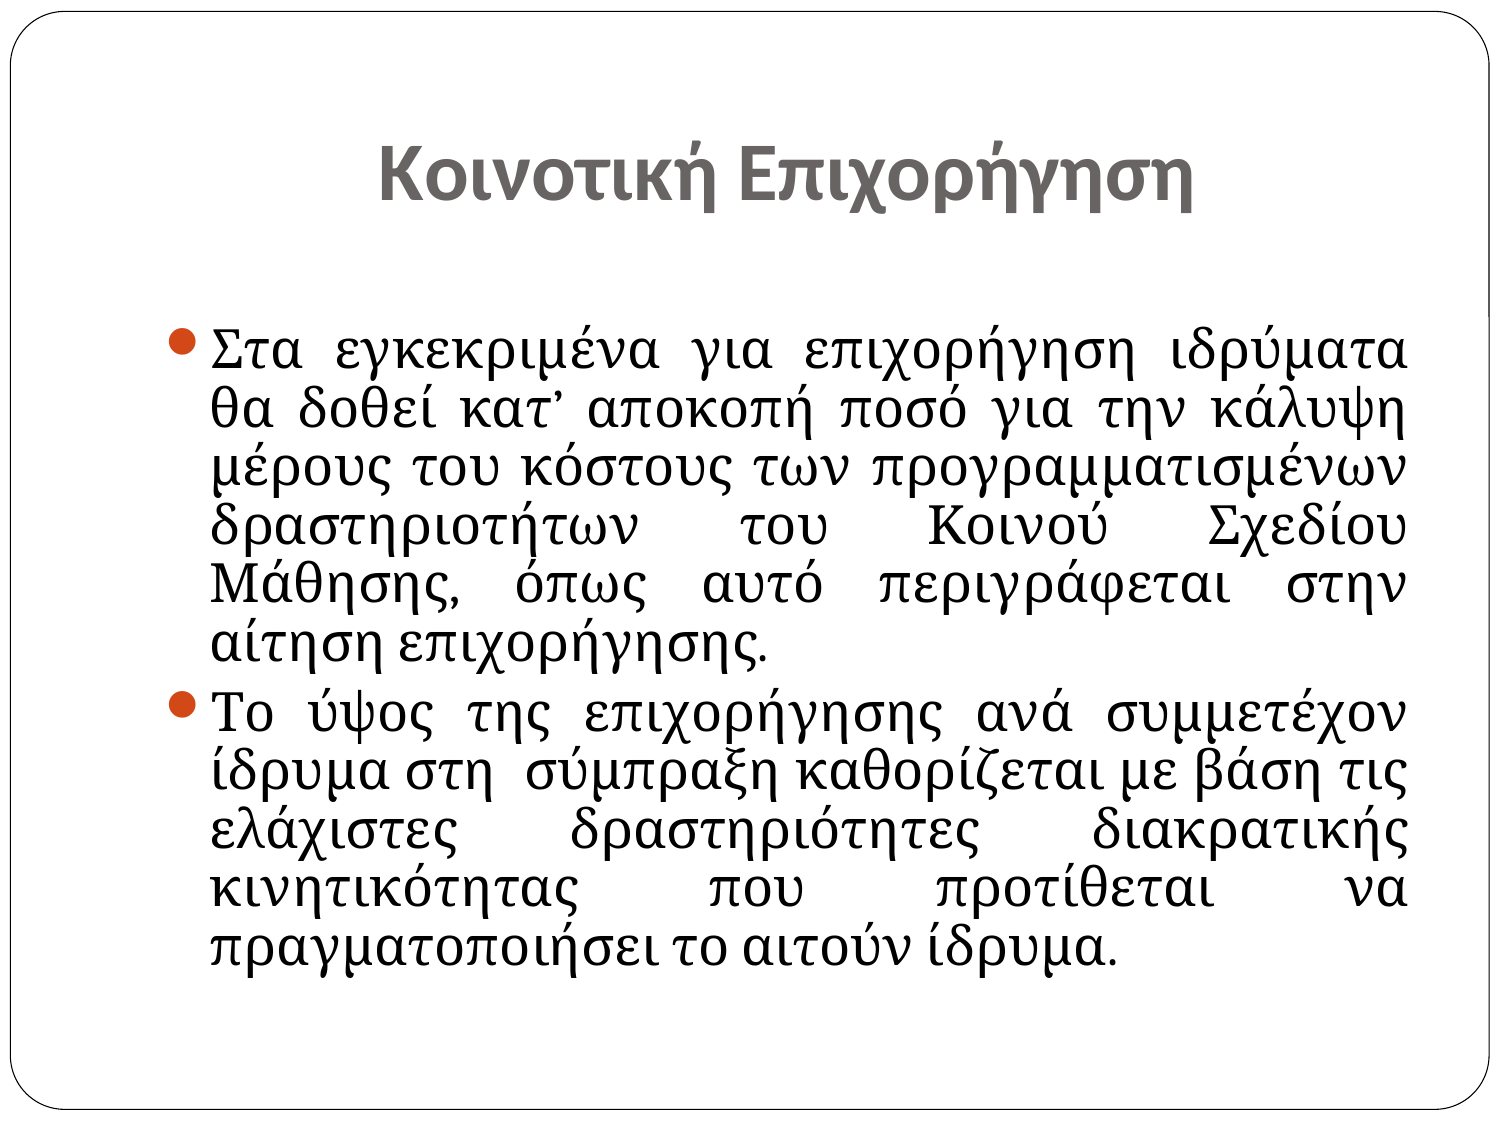

# Κοινοτική Επιχορήγηση
Στα εγκεκριμένα για επιχορήγηση ιδρύματα θα δοθεί κατ’ αποκοπή ποσό για την κάλυψη μέρους του κόστους των προγραμματισμένων δραστηριοτήτων του Κοινού Σχεδίου Μάθησης, όπως αυτό περιγράφεται στην αίτηση επιχορήγησης.
Το ύψος της επιχορήγησης ανά συμμετέχον ίδρυμα στη σύμπραξη καθορίζεται με βάση τις ελάχιστες δραστηριότητες διακρατικής κινητικότητας που προτίθεται να πραγματοποιήσει το αιτούν ίδρυμα.